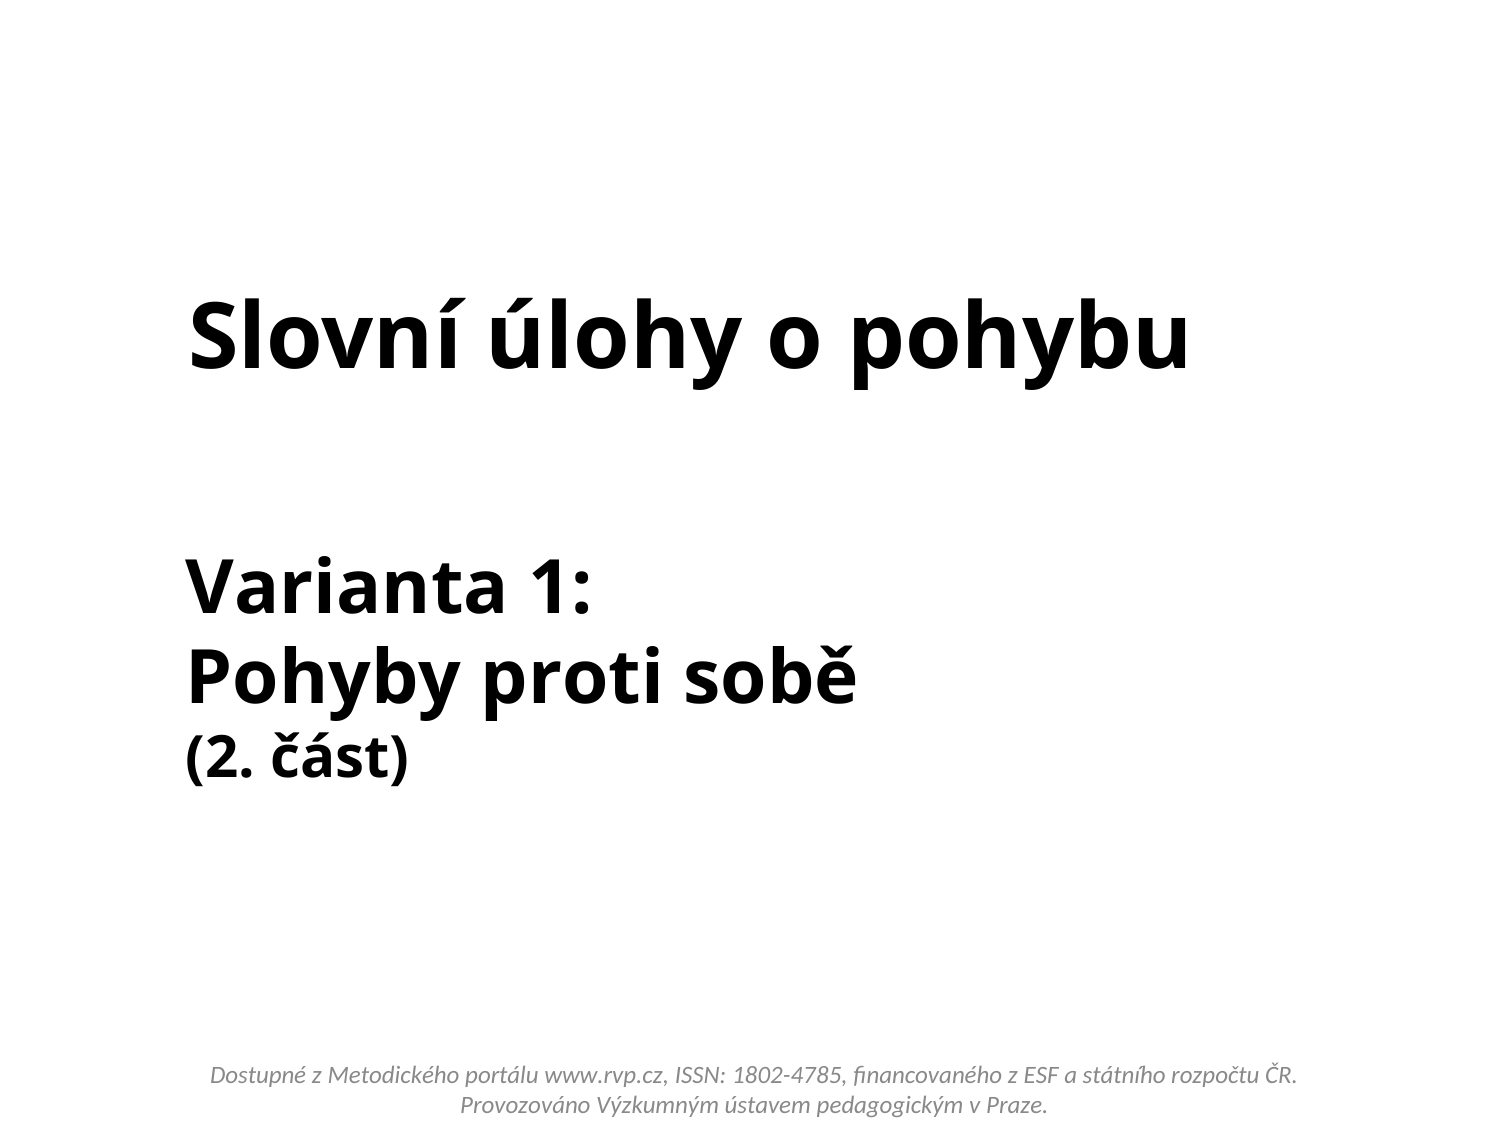

# Slovní úlohy o pohybu
Varianta 1:
Pohyby proti sobě
(2. část)‏